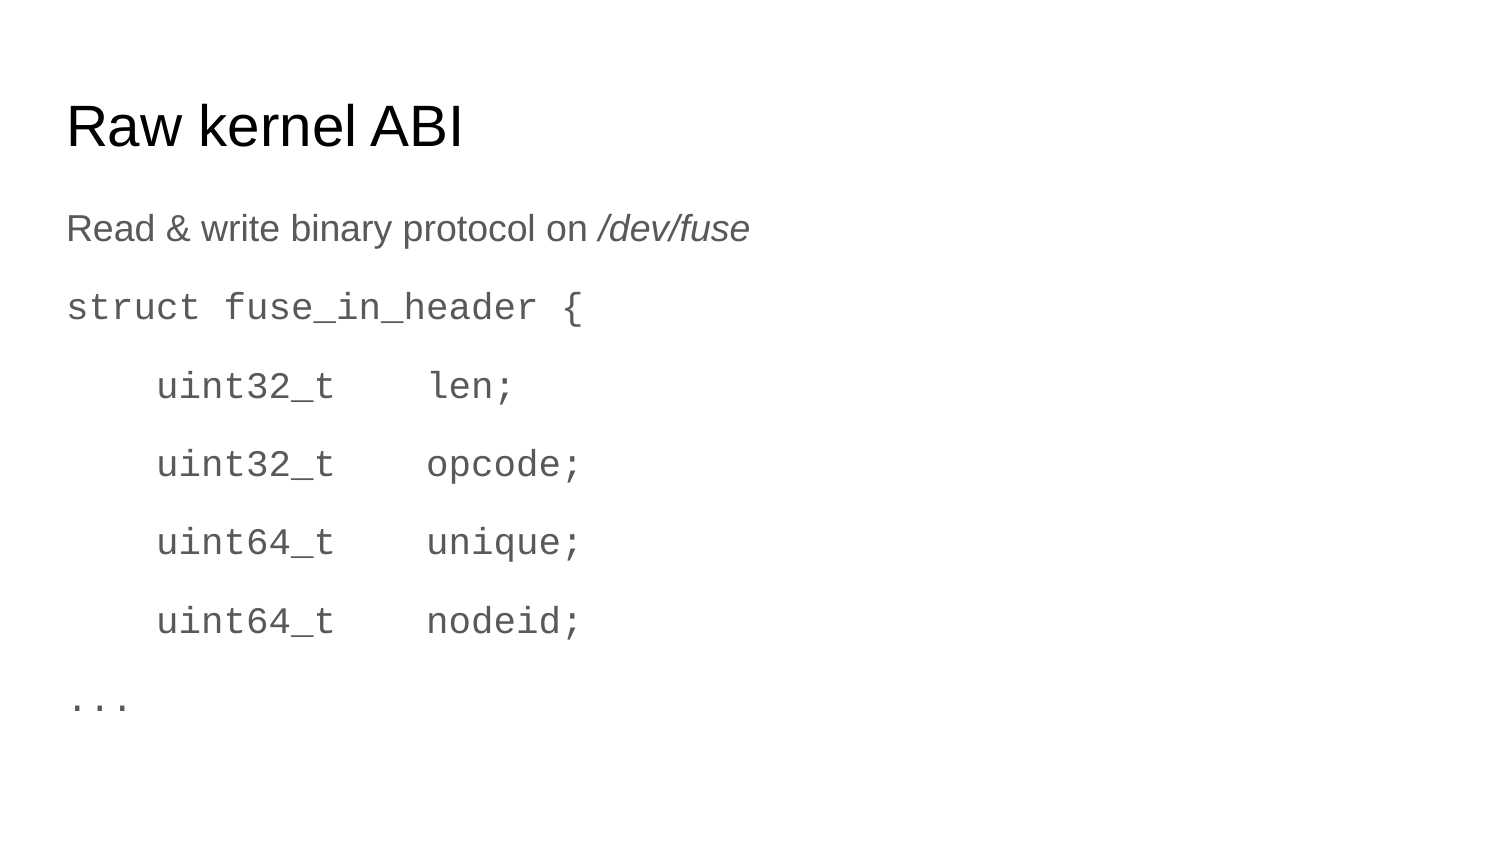

# Raw kernel ABI
Read & write binary protocol on /dev/fuse
struct fuse_in_header {
 uint32_t len;
 uint32_t opcode;
 uint64_t unique;
 uint64_t nodeid;
...